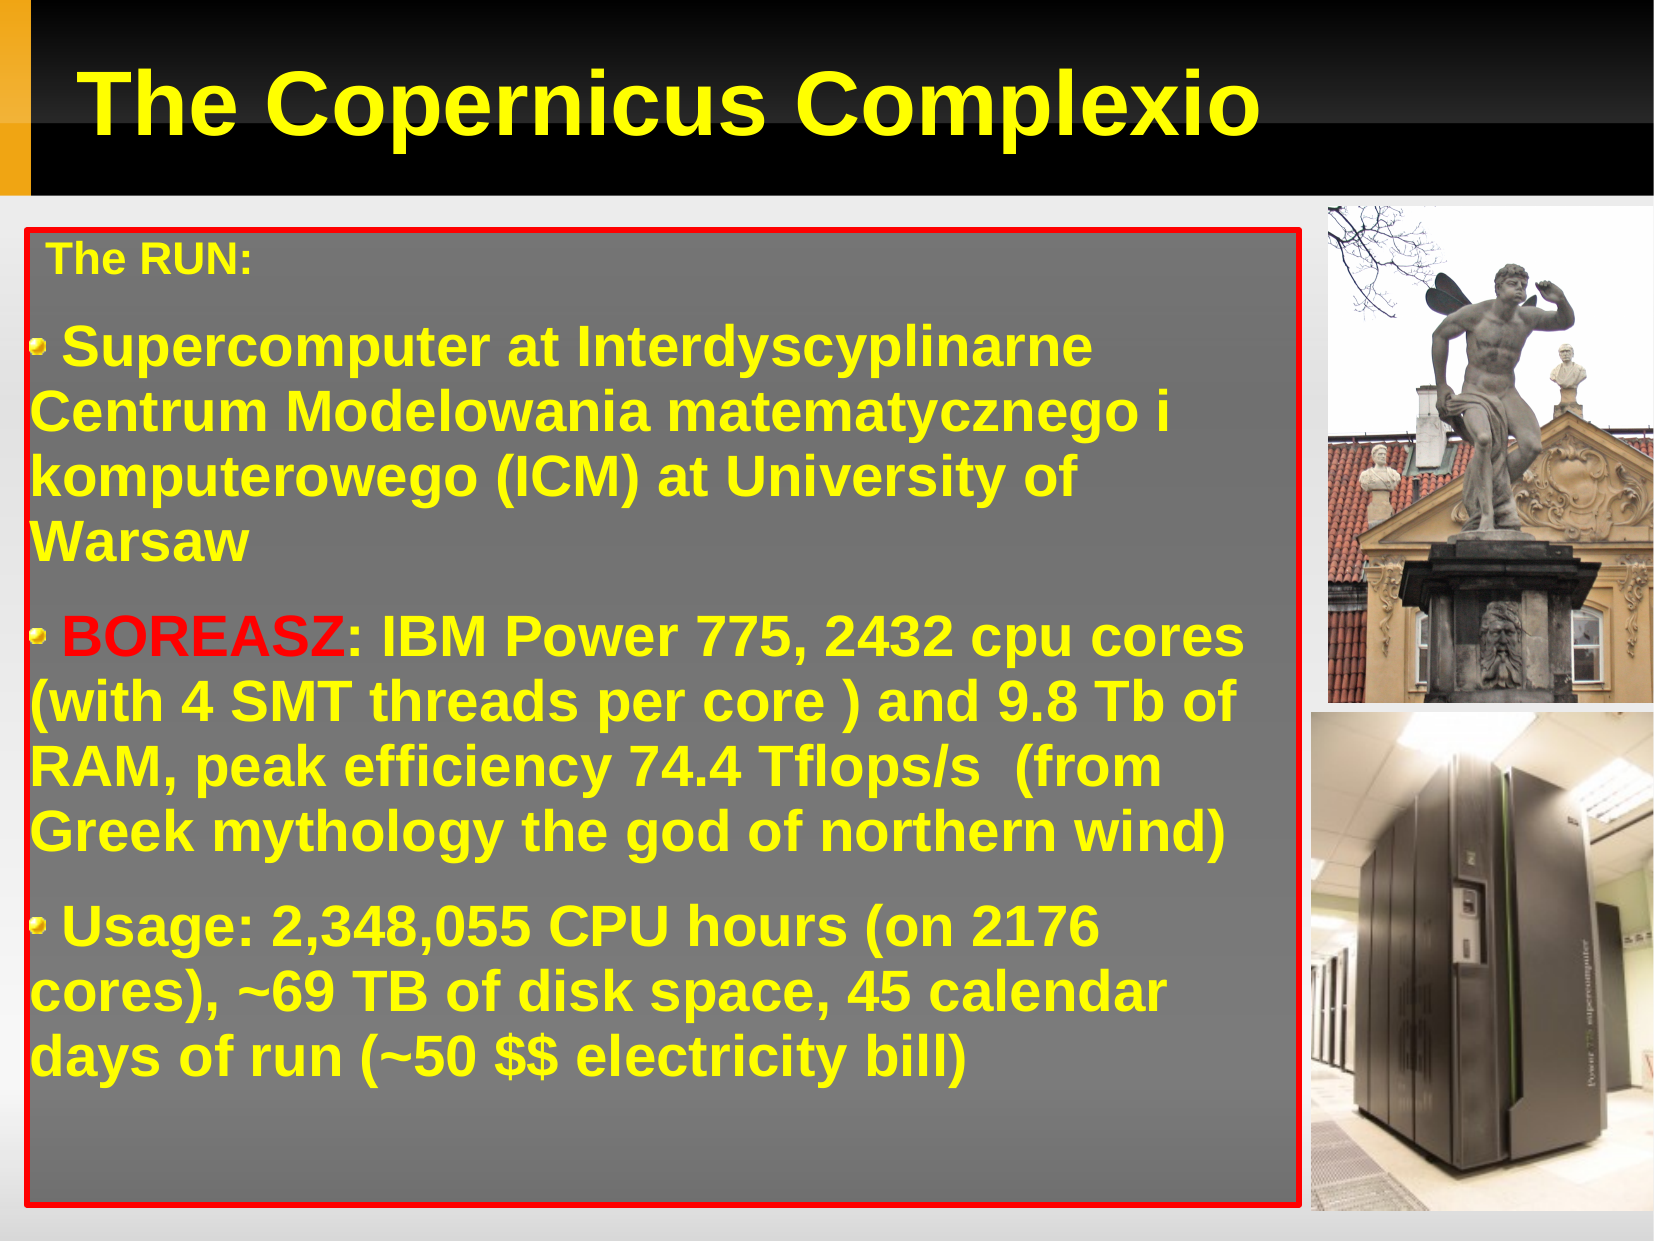

# The Copernicus Complexio
The RUN:
 Supercomputer at Interdyscyplinarne Centrum Modelowania matematycznego i komputerowego (ICM) at University of Warsaw
 BOREASZ: IBM Power 775, 2432 cpu cores (with 4 SMT threads per core ) and 9.8 Tb of RAM, peak efficiency 74.4 Tflops/s (from Greek mythology the god of northern wind)
 Usage: 2,348,055 CPU hours (on 2176 cores), ~69 TB of disk space, 45 calendar days of run (~50 $$ electricity bill)